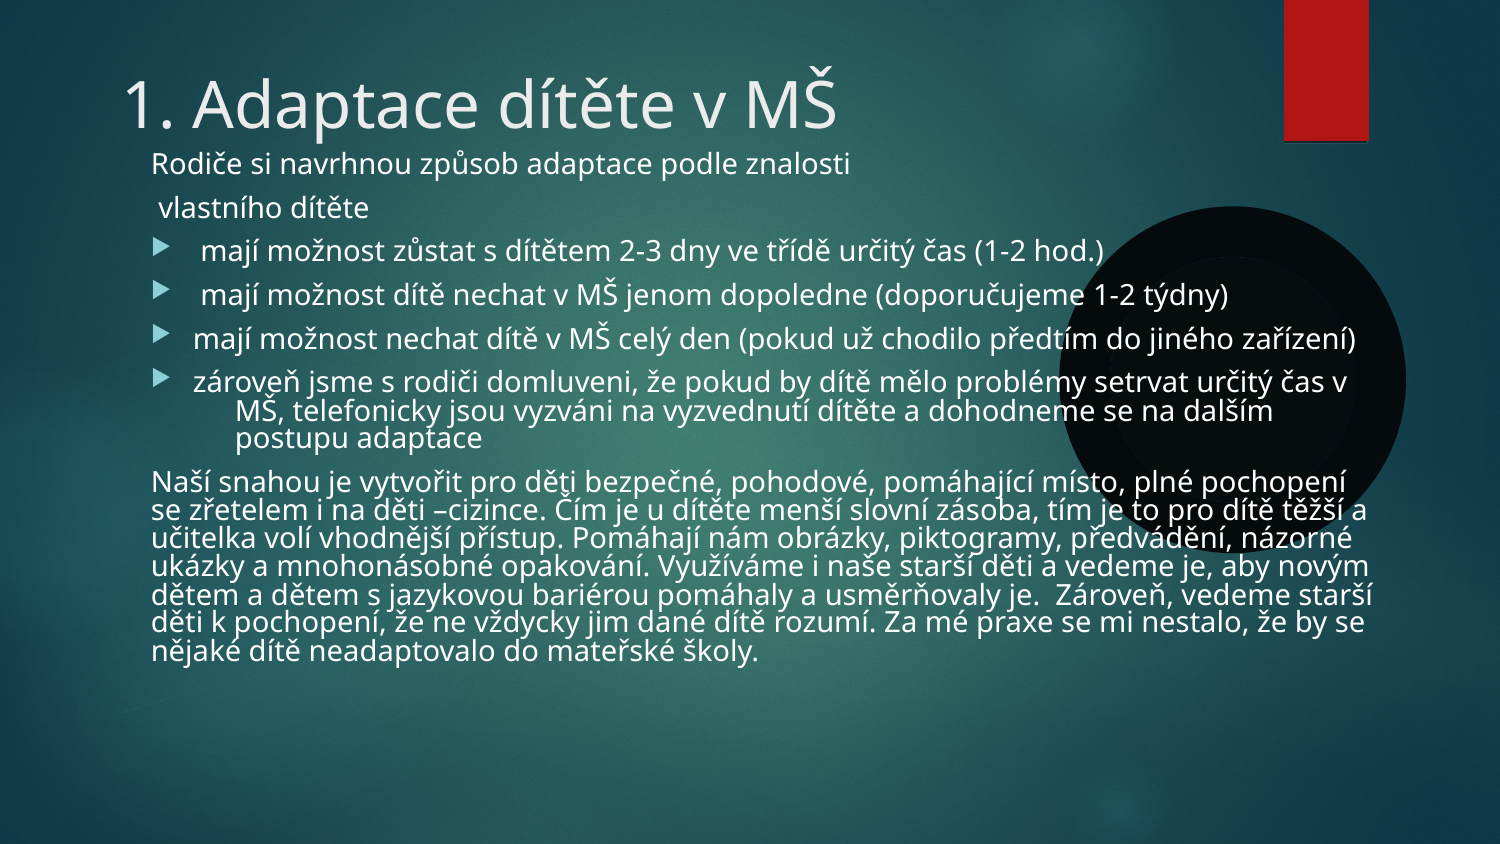

# 1. Adaptace dítěte v MŠ
Rodiče si navrhnou způsob adaptace podle znalosti
 vlastního dítěte
 mají možnost zůstat s dítětem 2-3 dny ve třídě určitý čas (1-2 hod.)
 mají možnost dítě nechat v MŠ jenom dopoledne (doporučujeme 1-2 týdny)
mají možnost nechat dítě v MŠ celý den (pokud už chodilo předtím do jiného zařízení)
zároveň jsme s rodiči domluveni, že pokud by dítě mělo problémy setrvat určitý čas v MŠ, telefonicky jsou vyzváni na vyzvednutí dítěte a dohodneme se na dalším postupu adaptace
Naší snahou je vytvořit pro děti bezpečné, pohodové, pomáhající místo, plné pochopení se zřetelem i na děti –cizince. Čím je u dítěte menší slovní zásoba, tím je to pro dítě těžší a učitelka volí vhodnější přístup. Pomáhají nám obrázky, piktogramy, předvádění, názorné ukázky a mnohonásobné opakování. Využíváme i naše starší děti a vedeme je, aby novým dětem a dětem s jazykovou bariérou pomáhaly a usměrňovaly je. Zároveň, vedeme starší děti k pochopení, že ne vždycky jim dané dítě rozumí. Za mé praxe se mi nestalo, že by se nějaké dítě neadaptovalo do mateřské školy.